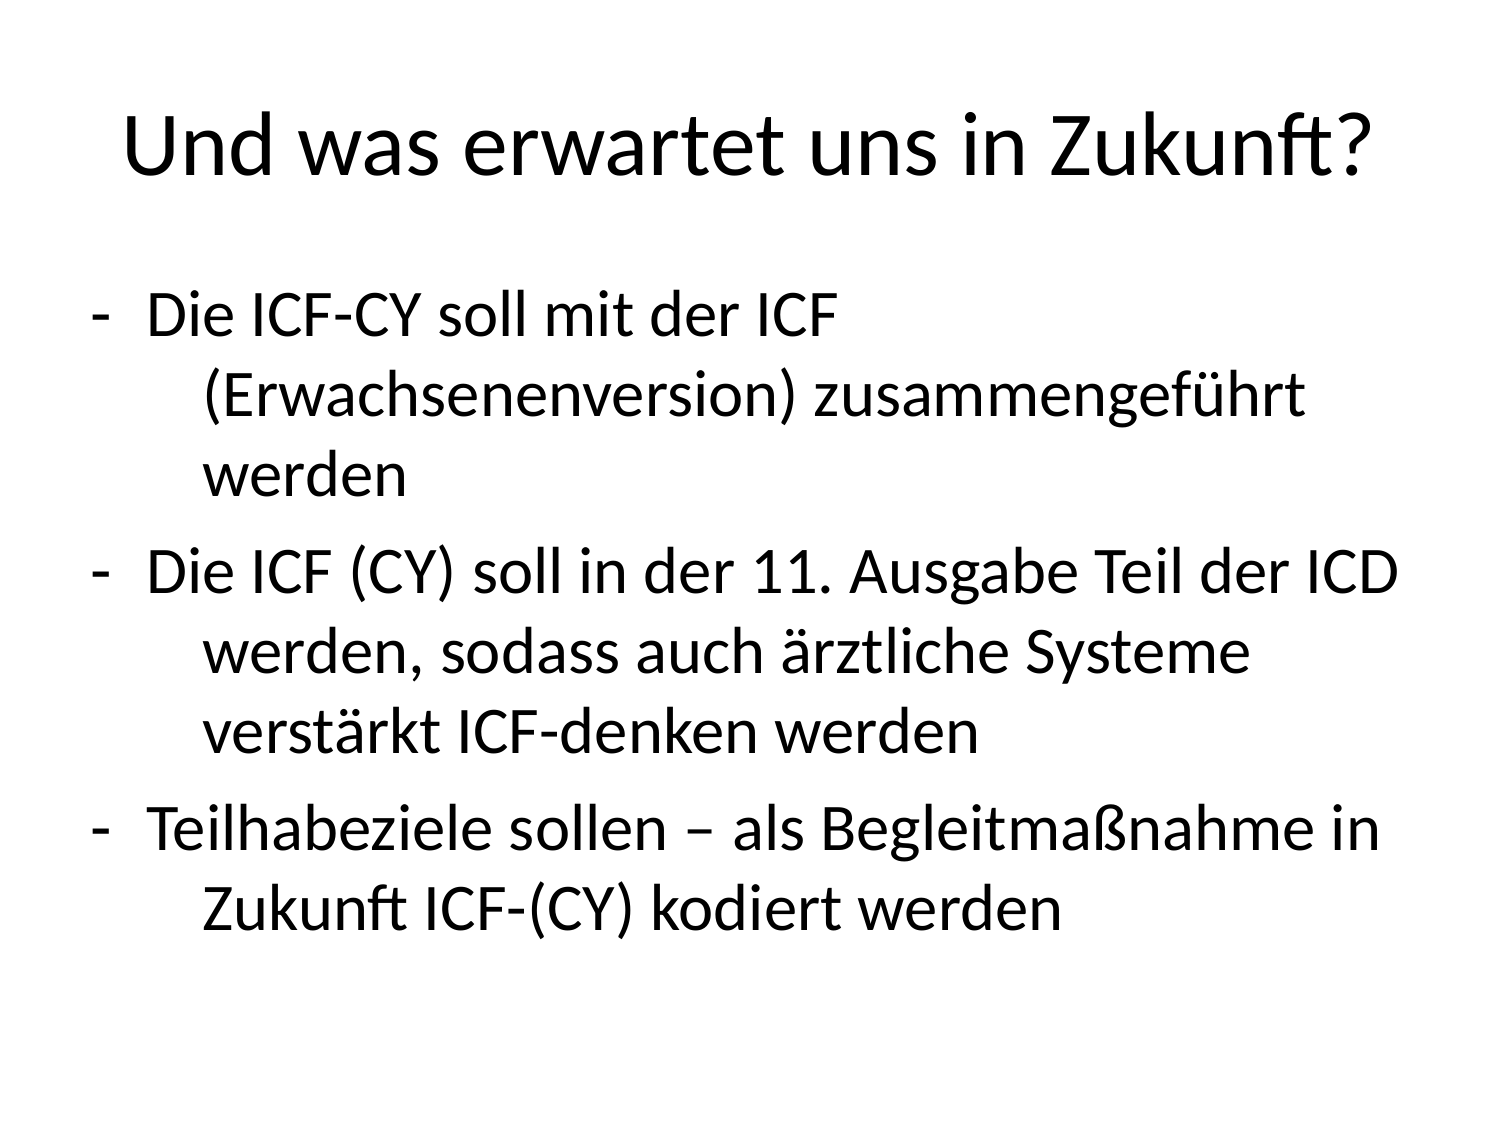

# Und was erwartet uns in Zukunft?
Die ICF-CY soll mit der ICF (Erwachsenenversion) zusammengeführt werden
Die ICF (CY) soll in der 11. Ausgabe Teil der ICD werden, sodass auch ärztliche Systeme verstärkt ICF-denken werden
Teilhabeziele sollen – als Begleitmaßnahme in Zukunft ICF-(CY) kodiert werden